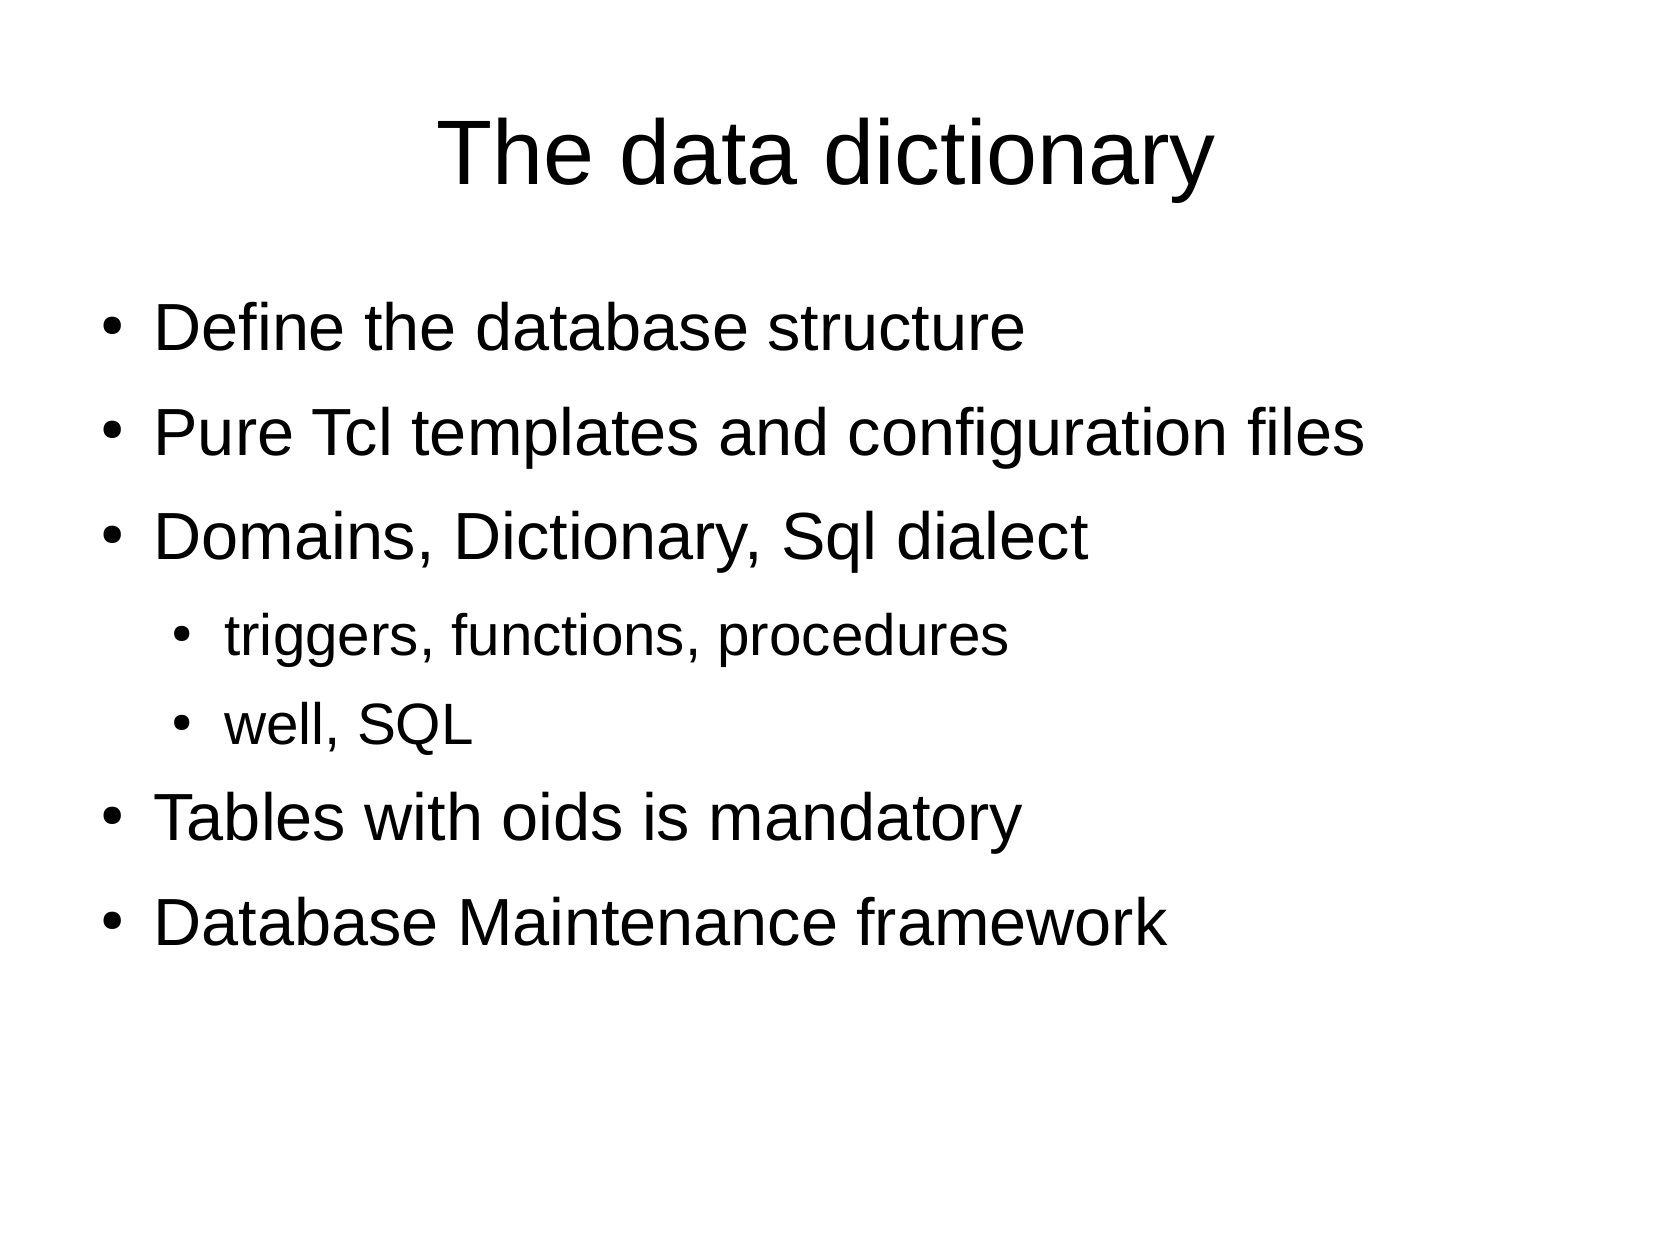

# The data dictionary
Define the database structure
Pure Tcl templates and configuration files
Domains, Dictionary, Sql dialect
triggers, functions, procedures
well, SQL
Tables with oids is mandatory
Database Maintenance framework